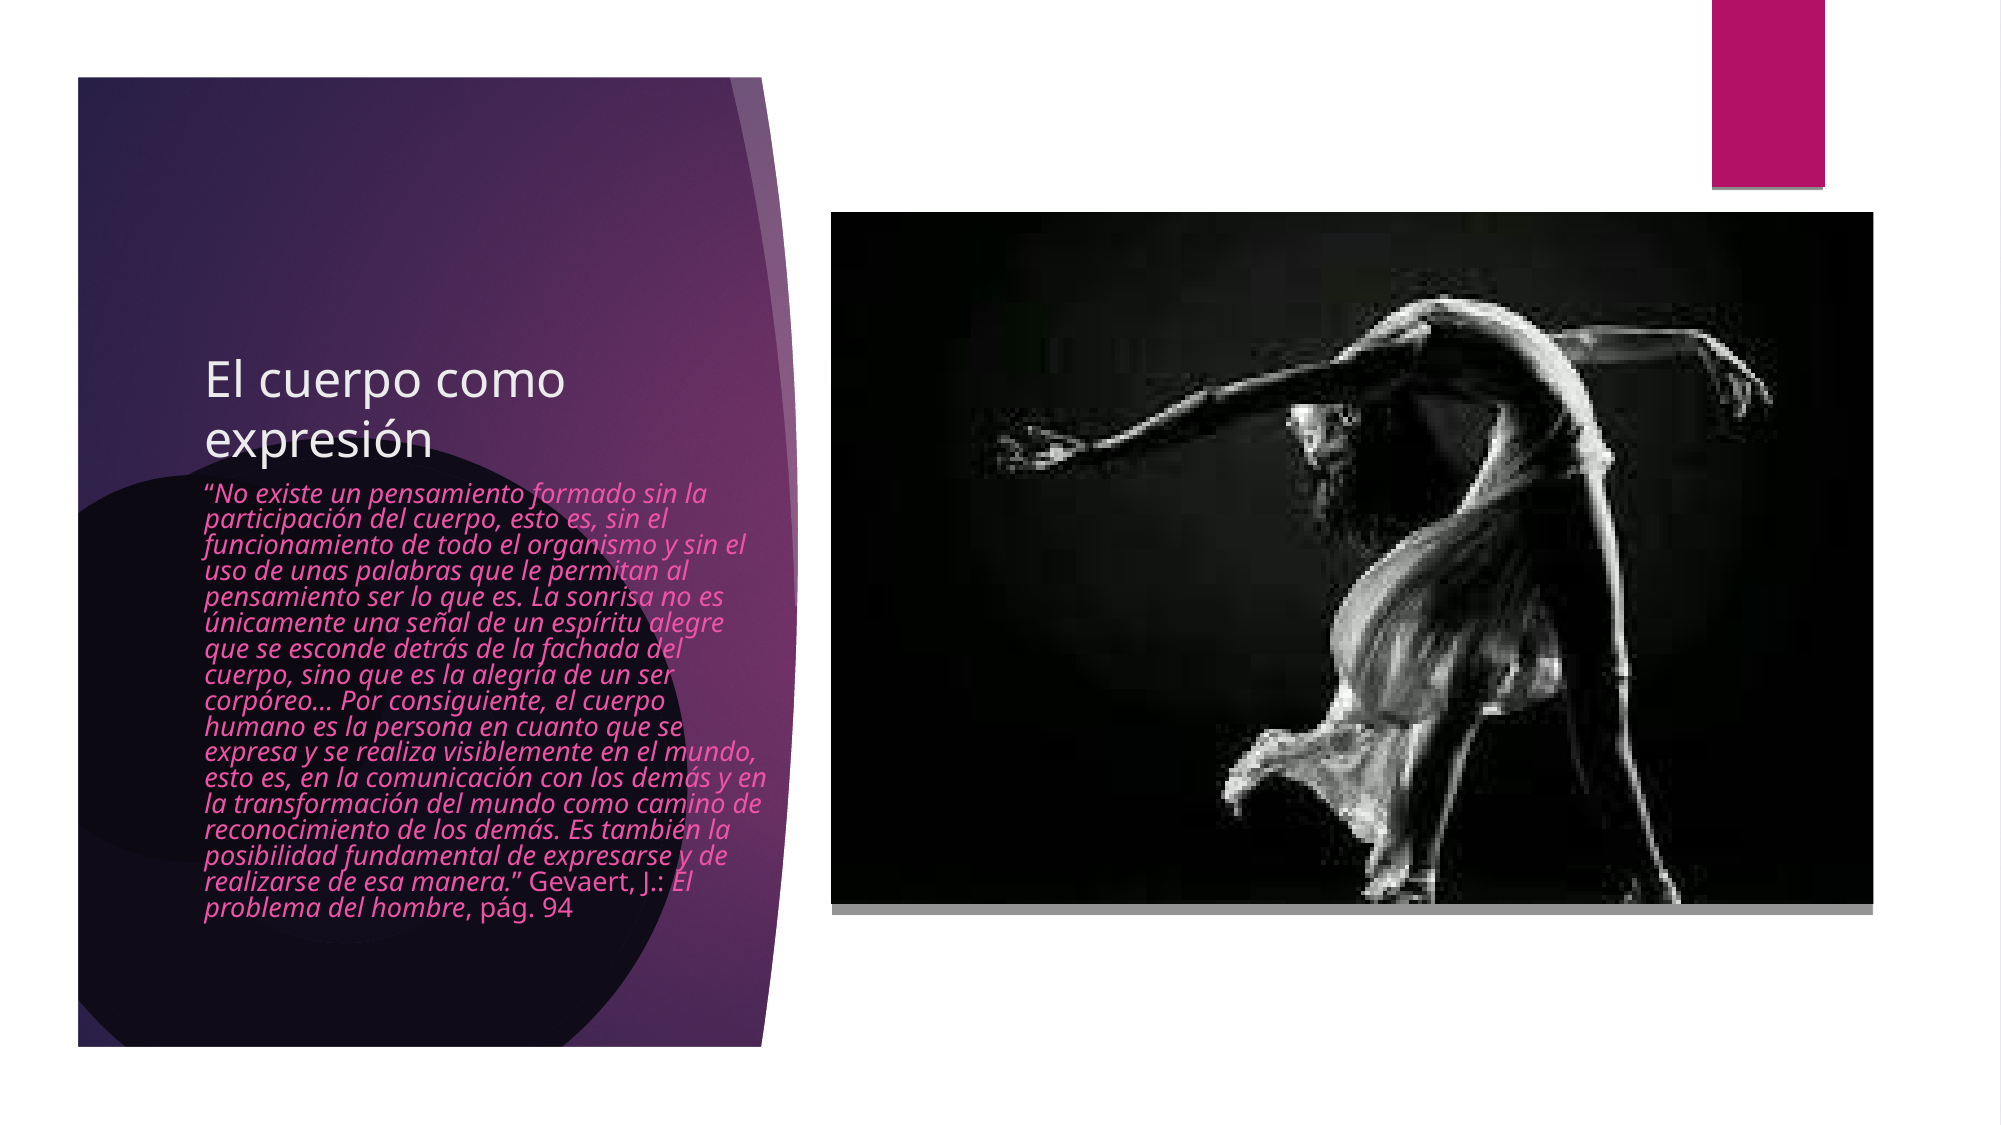

# El cuerpo como expresión
“No existe un pensamiento formado sin la participación del cuerpo, esto es, sin el funcionamiento de todo el organismo y sin el uso de unas palabras que le permitan al pensamiento ser lo que es. La sonrisa no es únicamente una señal de un espíritu alegre que se esconde detrás de la fachada del cuerpo, sino que es la alegría de un ser corpóreo… Por consiguiente, el cuerpo humano es la persona en cuanto que se expresa y se realiza visiblemente en el mundo, esto es, en la comunicación con los demás y en la transformación del mundo como camino de reconocimiento de los demás. Es también la posibilidad fundamental de expresarse y de realizarse de esa manera.” Gevaert, J.: El problema del hombre, pág. 94